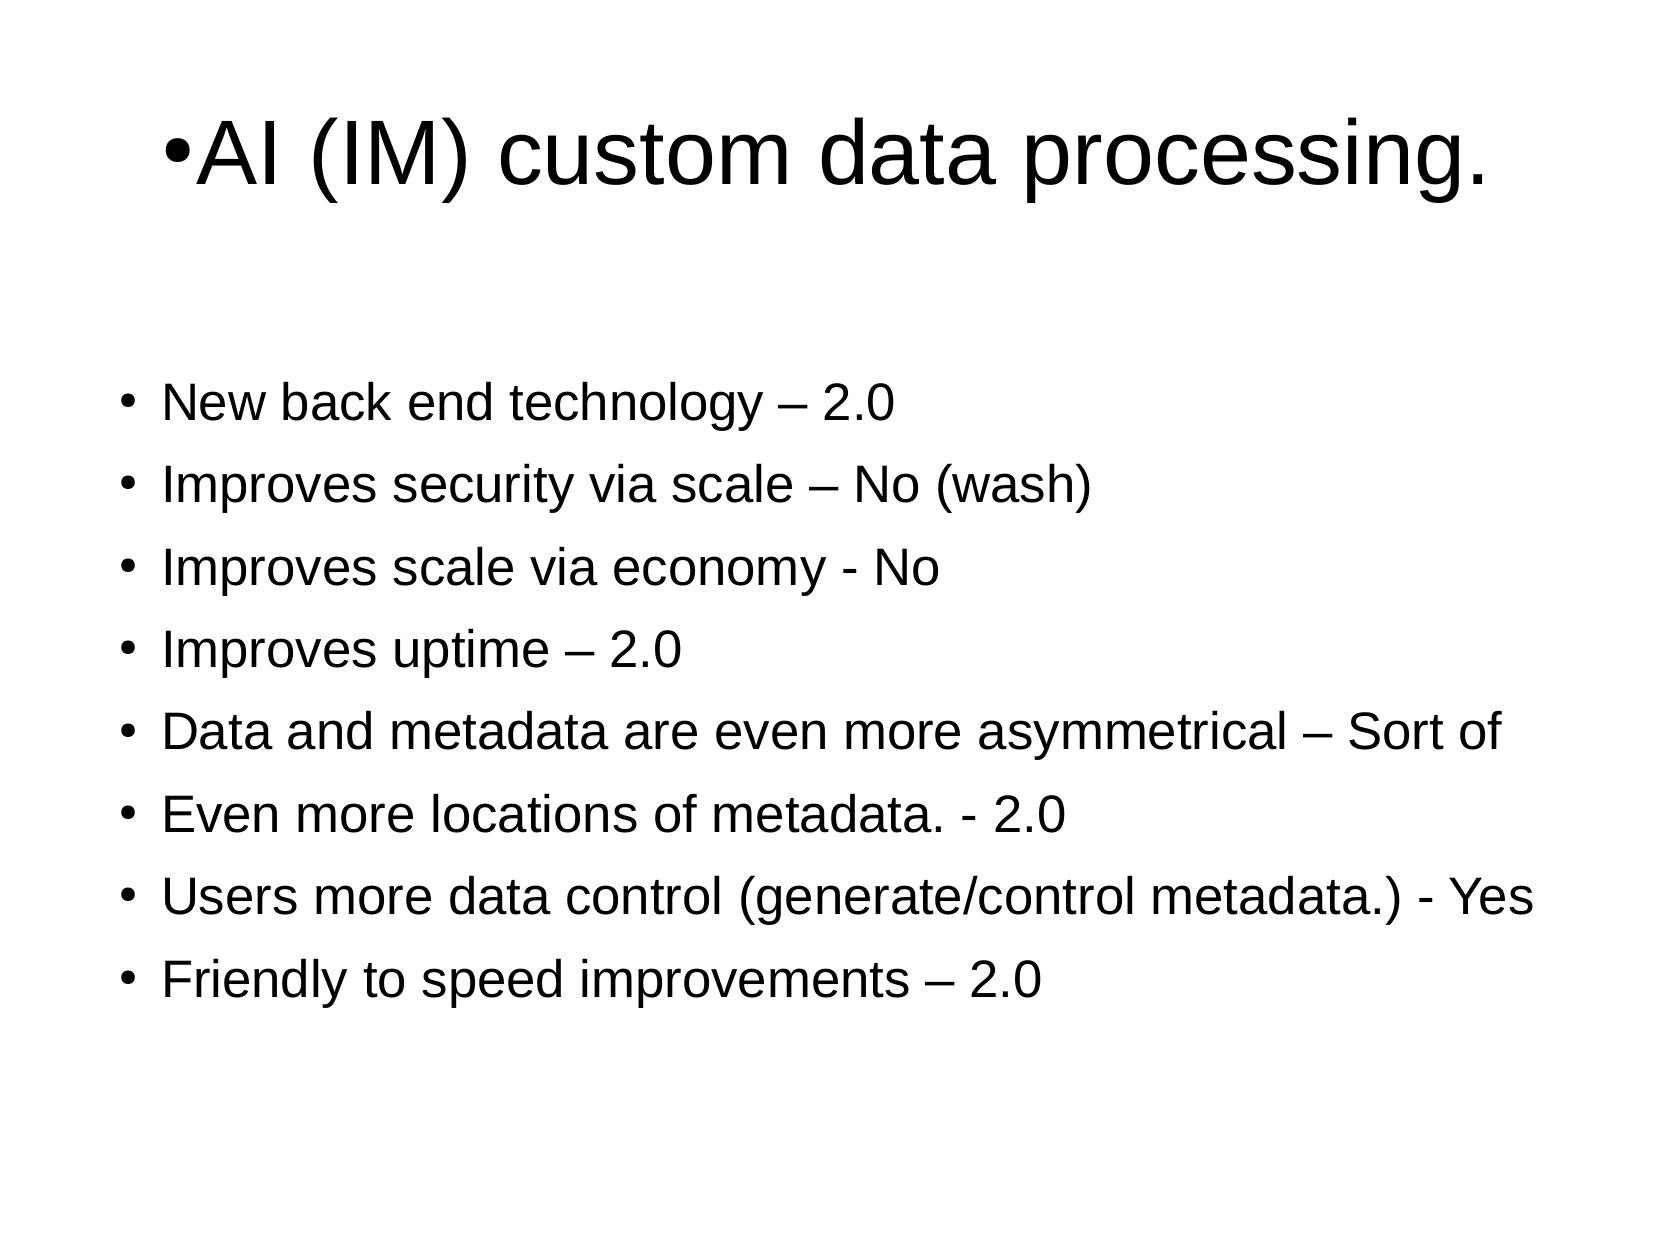

# AI (IM) custom data processing.
New back end technology – 2.0
Improves security via scale – No (wash)
Improves scale via economy - No
Improves uptime – 2.0
Data and metadata are even more asymmetrical – Sort of
Even more locations of metadata. - 2.0
Users more data control (generate/control metadata.) - Yes
Friendly to speed improvements – 2.0